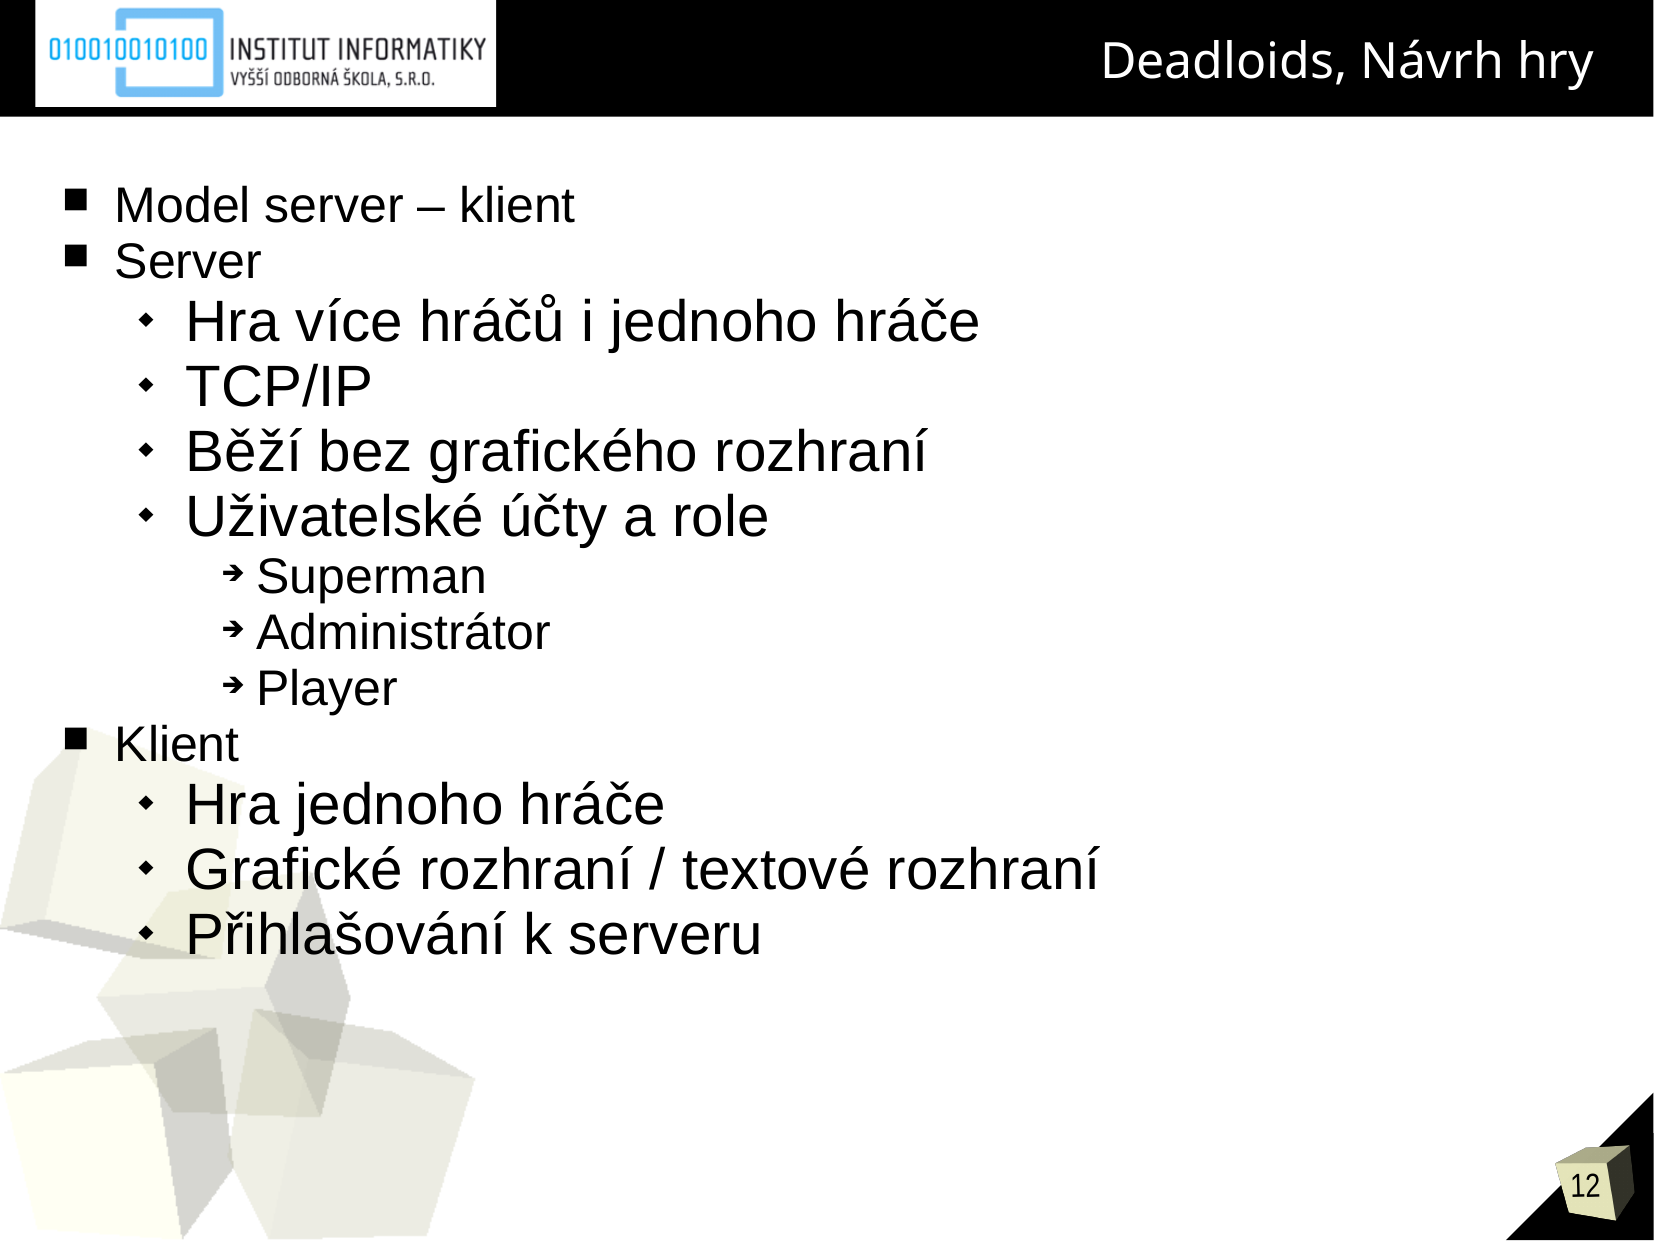

# Deadloids, Návrh hry
Model server – klient
Server
Hra více hráčů i jednoho hráče
TCP/IP
Běží bez grafického rozhraní
Uživatelské účty a role
Superman
Administrátor
Player
Klient
Hra jednoho hráče
Grafické rozhraní / textové rozhraní
Přihlašování k serveru